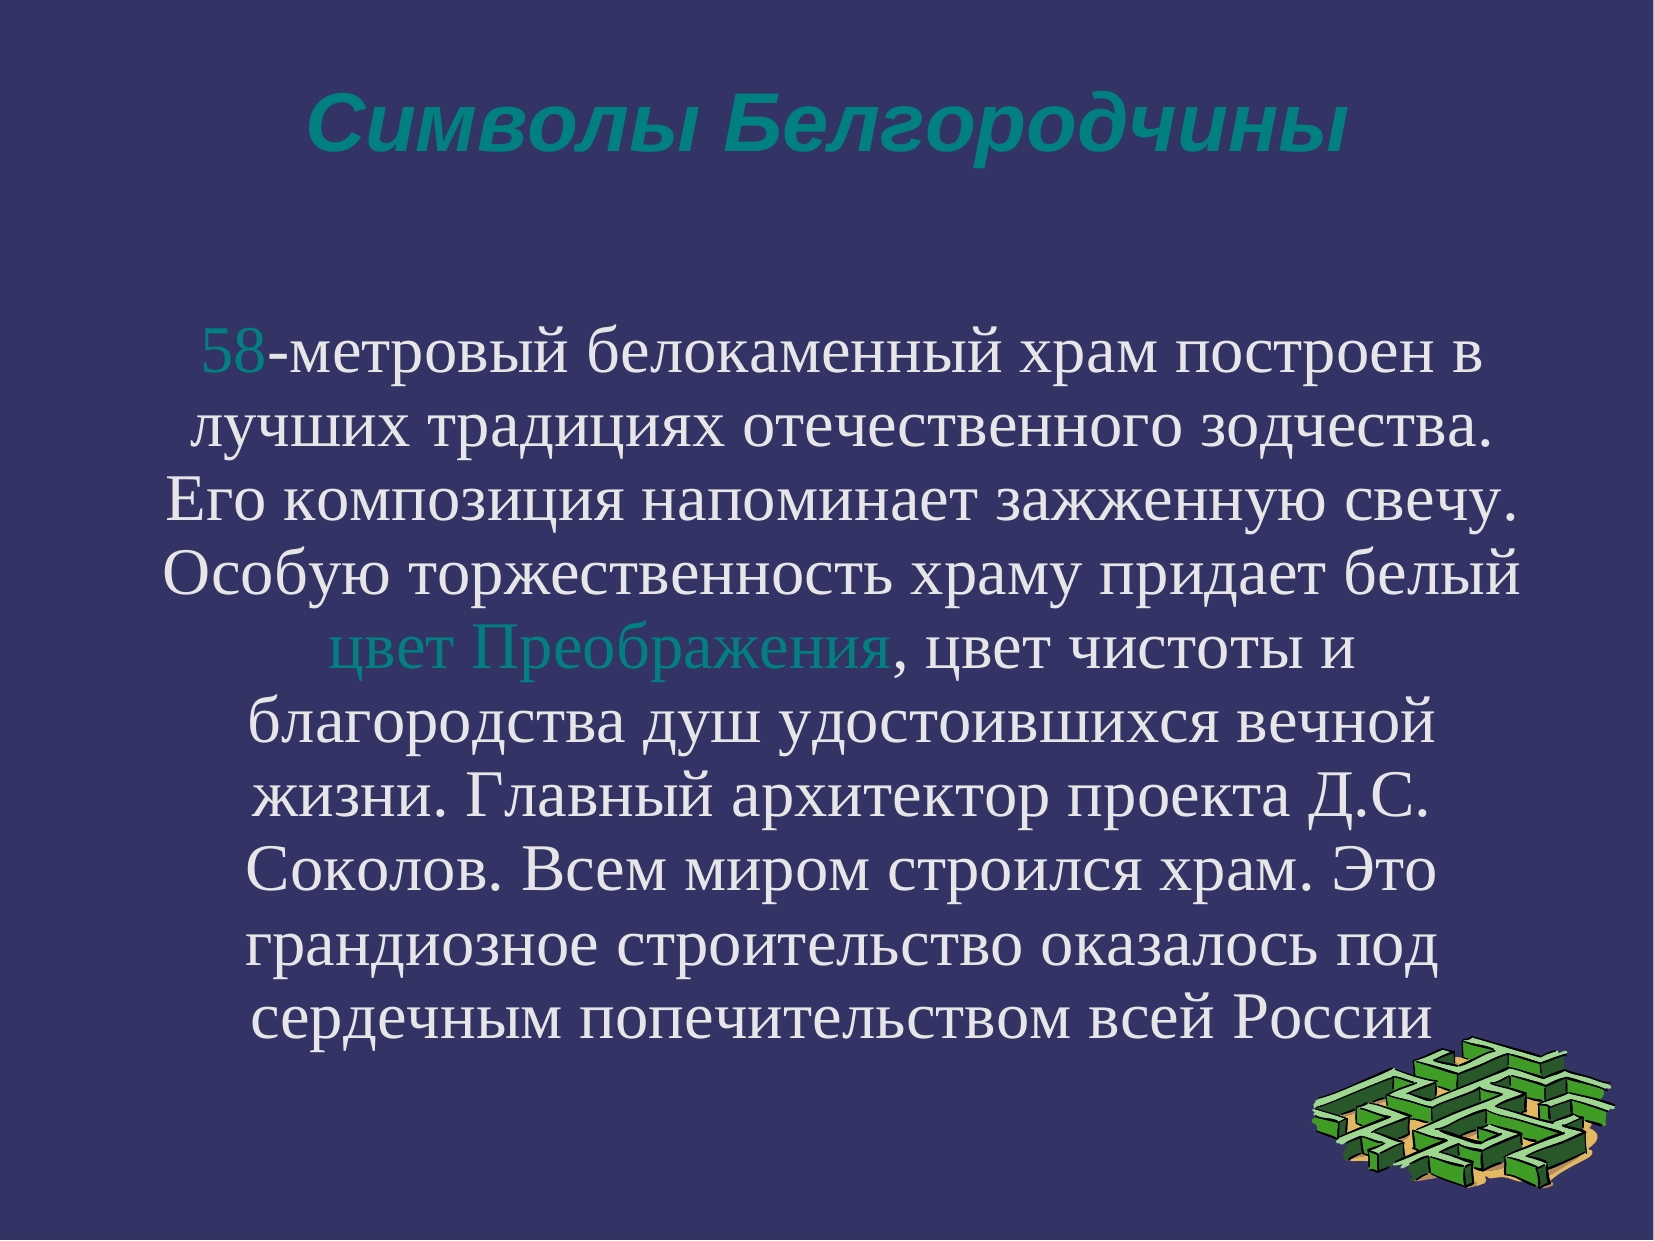

# Символы Белгородчины
58-метровый белокаменный храм построен в лучших традициях отечественного зодчества. Его композиция напоминает зажженную свечу. Особую торжественность храму придает белый цвет Преображения, цвет чистоты и благородства душ удостоившихся вечной жизни. Главный архитектор проекта Д.С. Соколов. Всем миром строился храм. Это грандиозное строительство оказалось под сердечным попечительством всей России